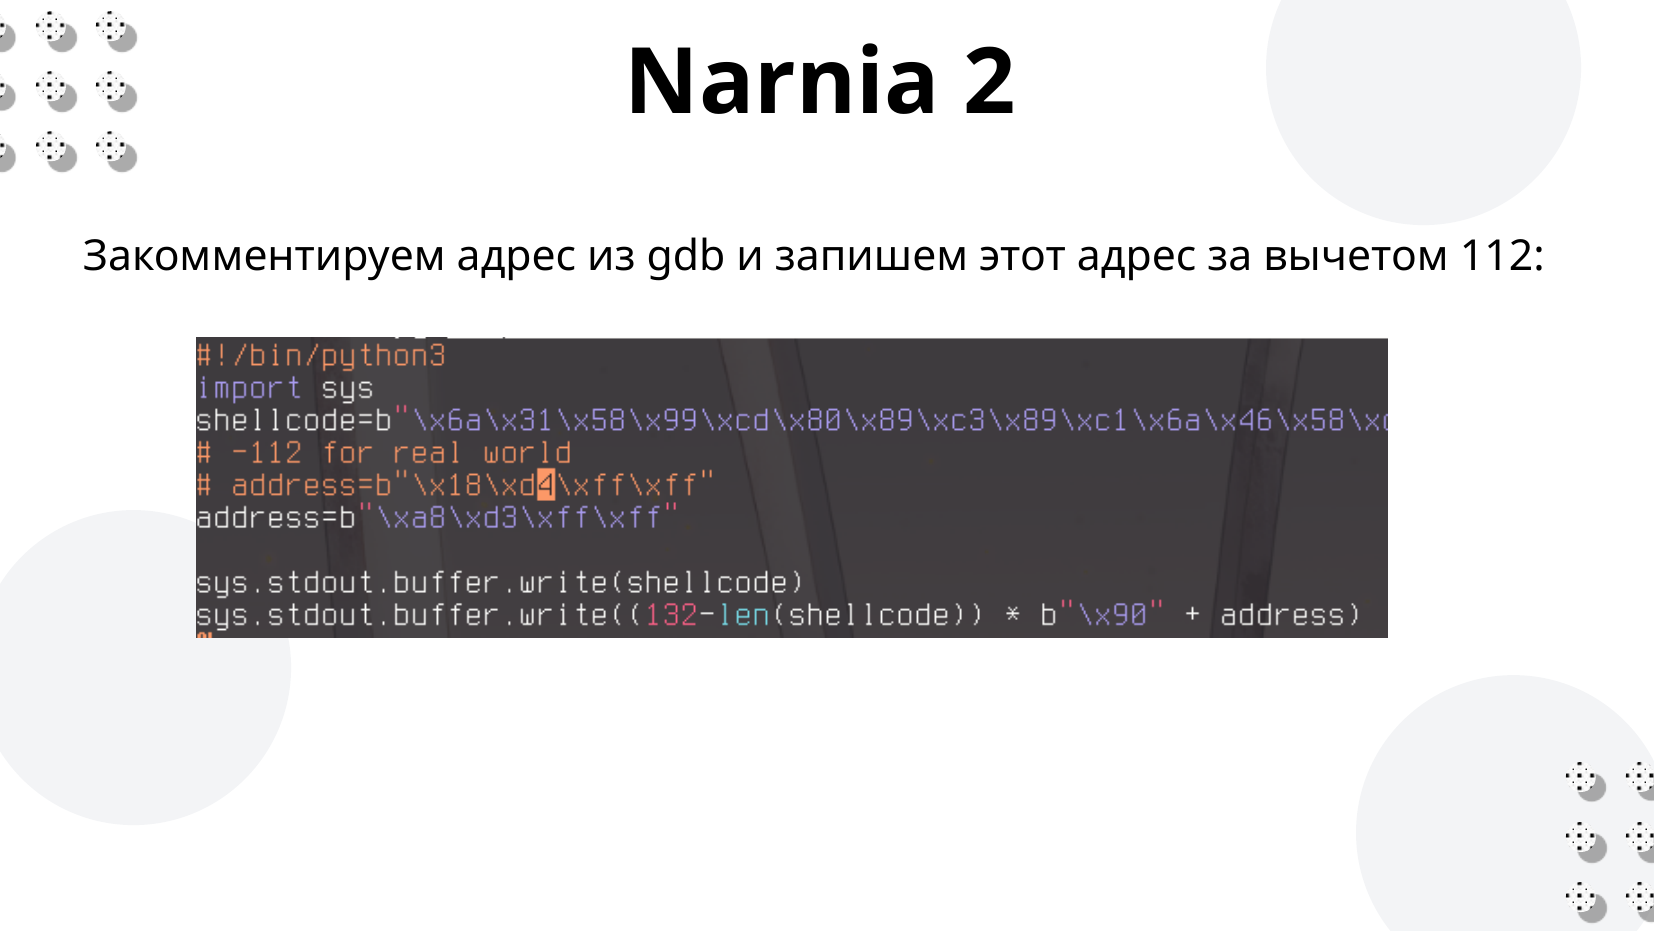

# Narnia 2
Закомментируем адрес из gdb и запишем этот адрес за вычетом 112: